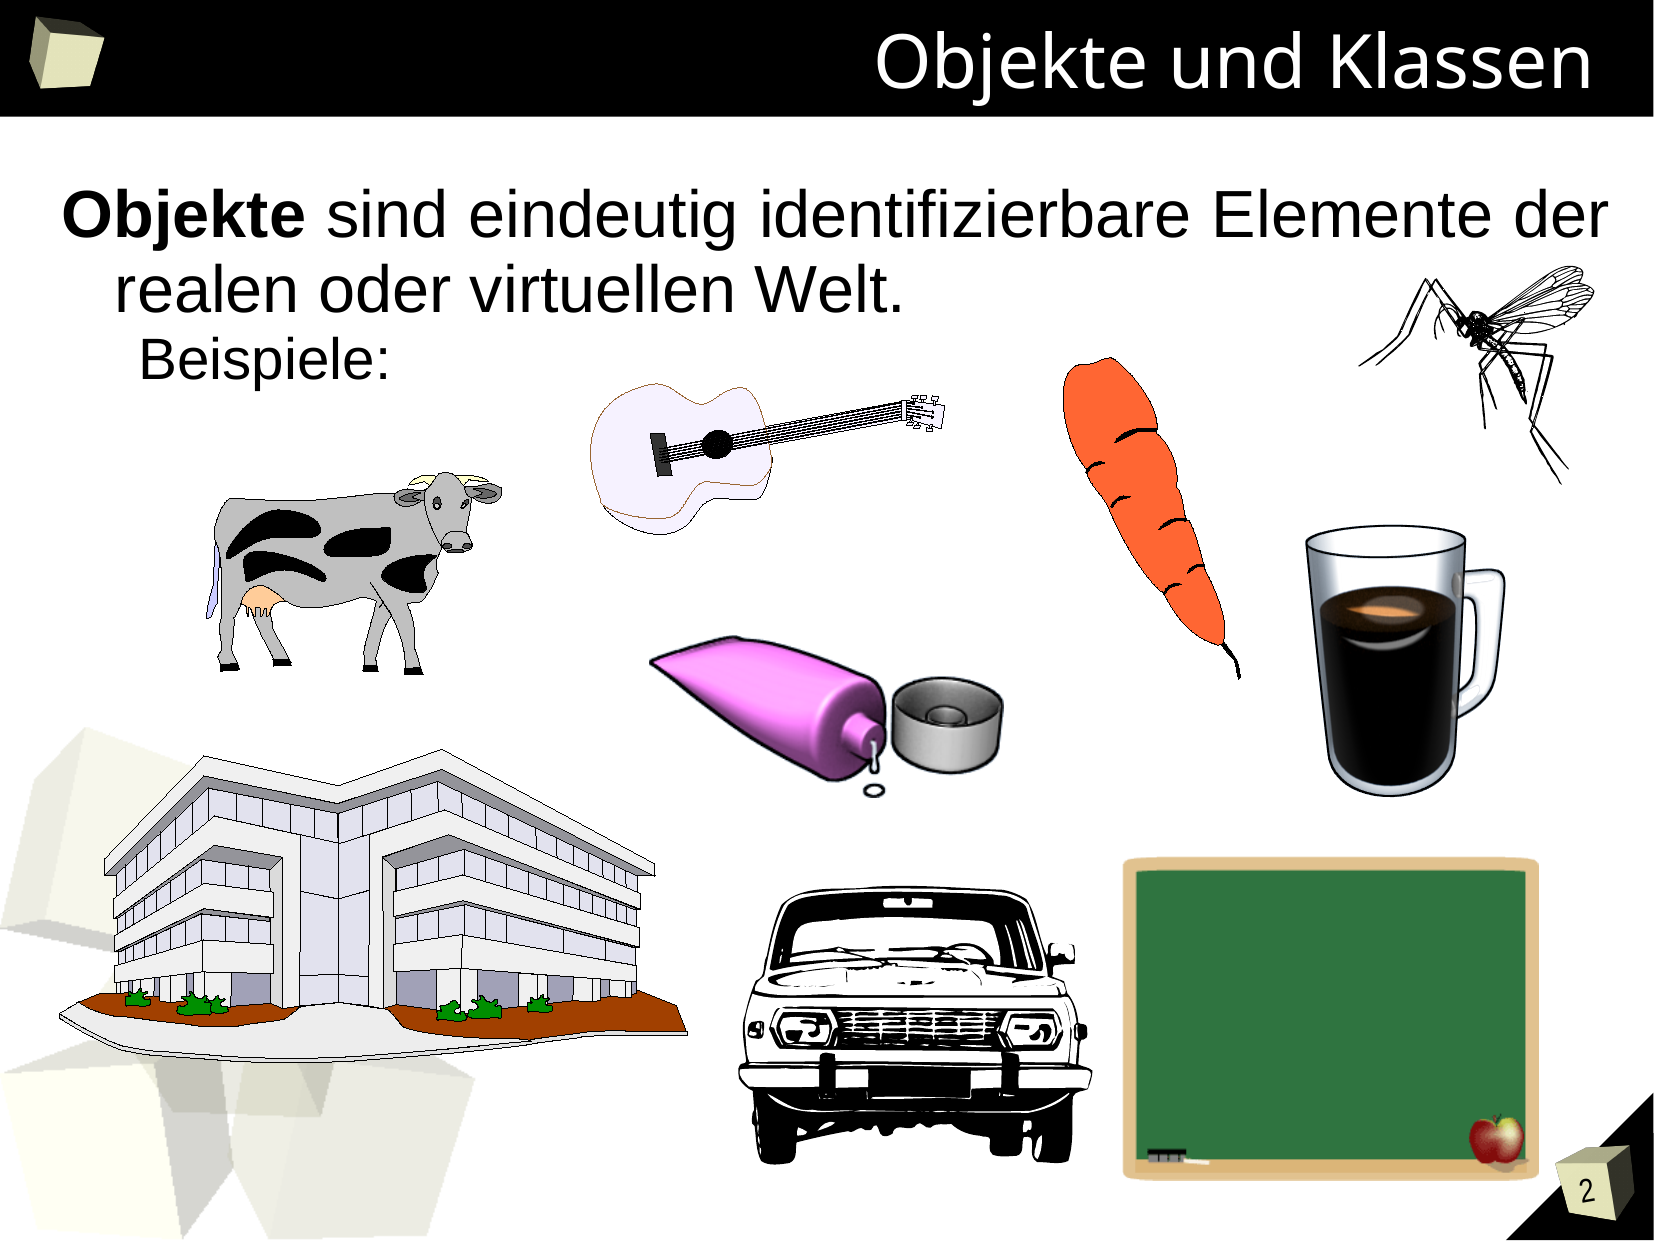

# Objekte und Klassen
Objekte sind eindeutig identifizierbare Elemente der realen oder virtuellen Welt.
Beispiele: